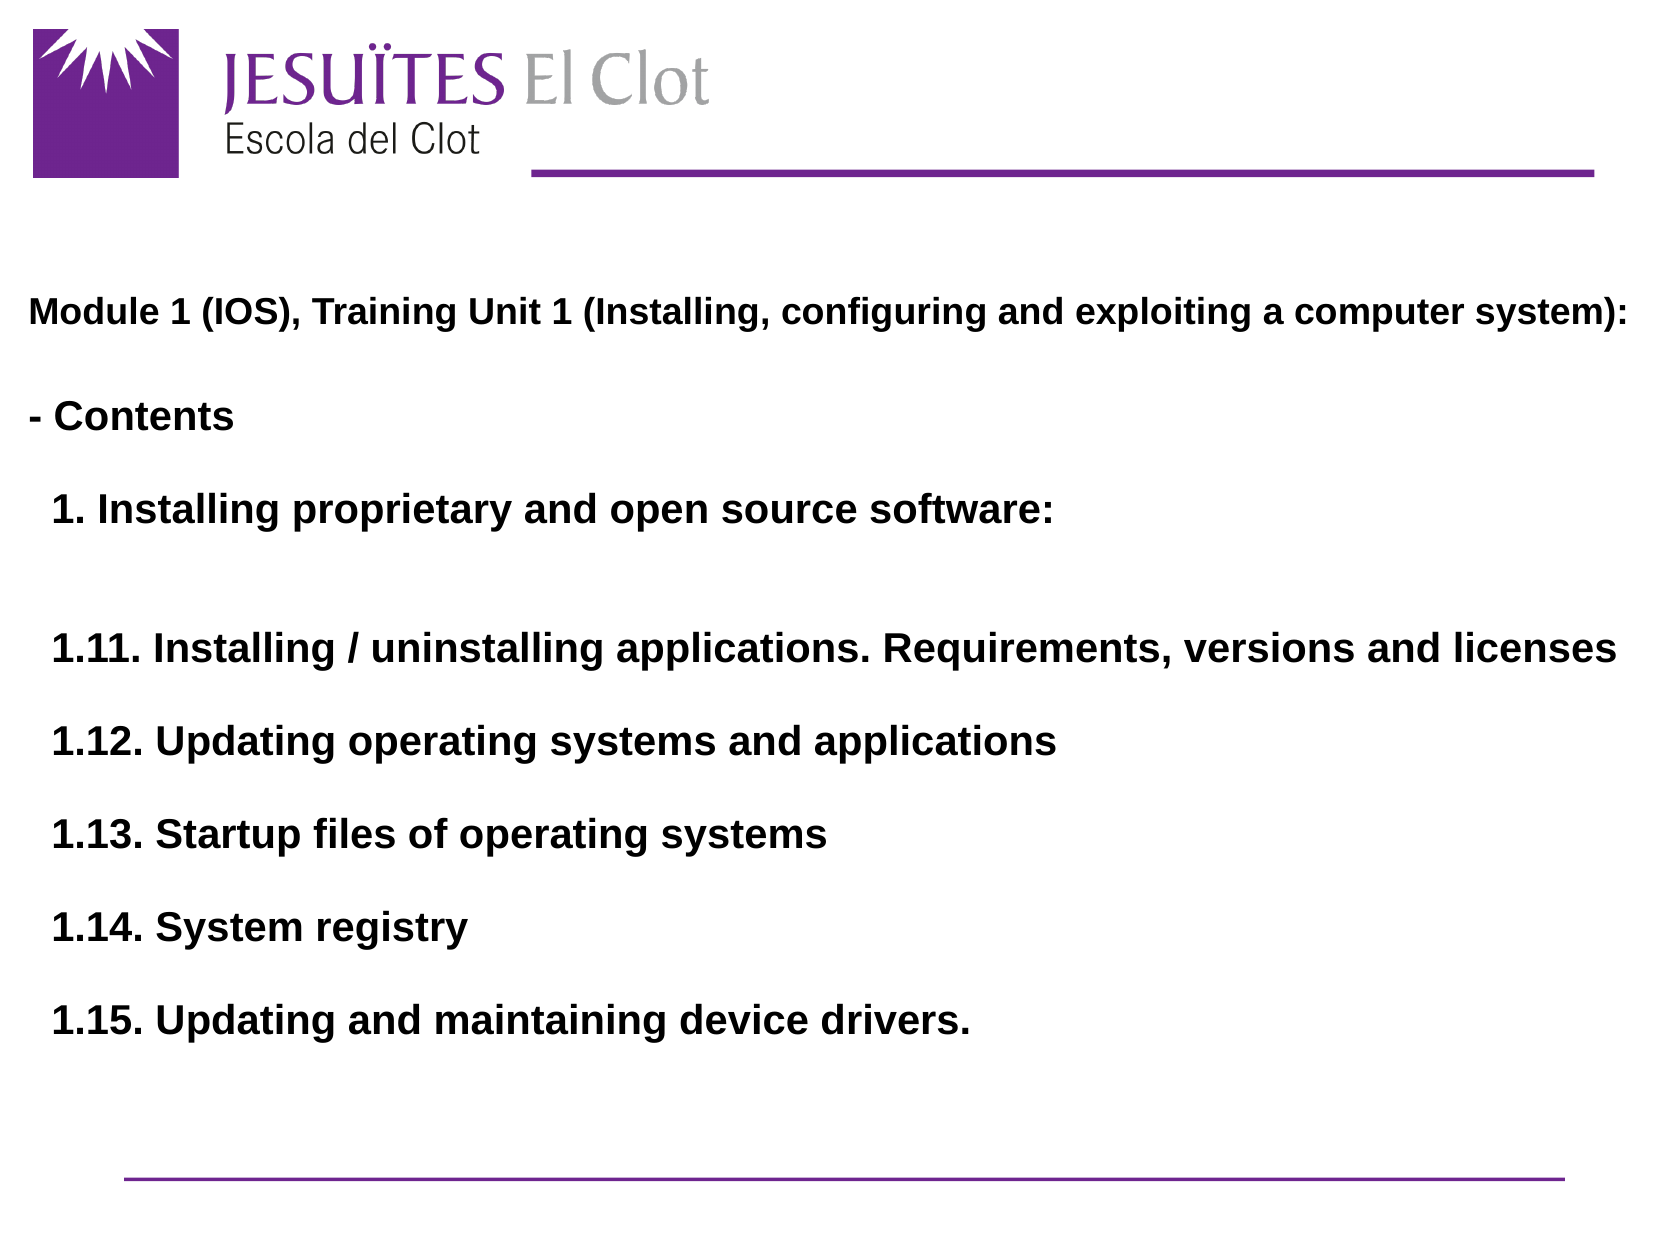

Module 1 (IOS), Training Unit 1 (Installing, configuring and exploiting a computer system):
- Contents
 1. Installing proprietary and open source software:
 1.11. Installing / uninstalling applications. Requirements, versions and licenses
 1.12. Updating operating systems and applications
 1.13. Startup files of operating systems
 1.14. System registry
 1.15. Updating and maintaining device drivers.